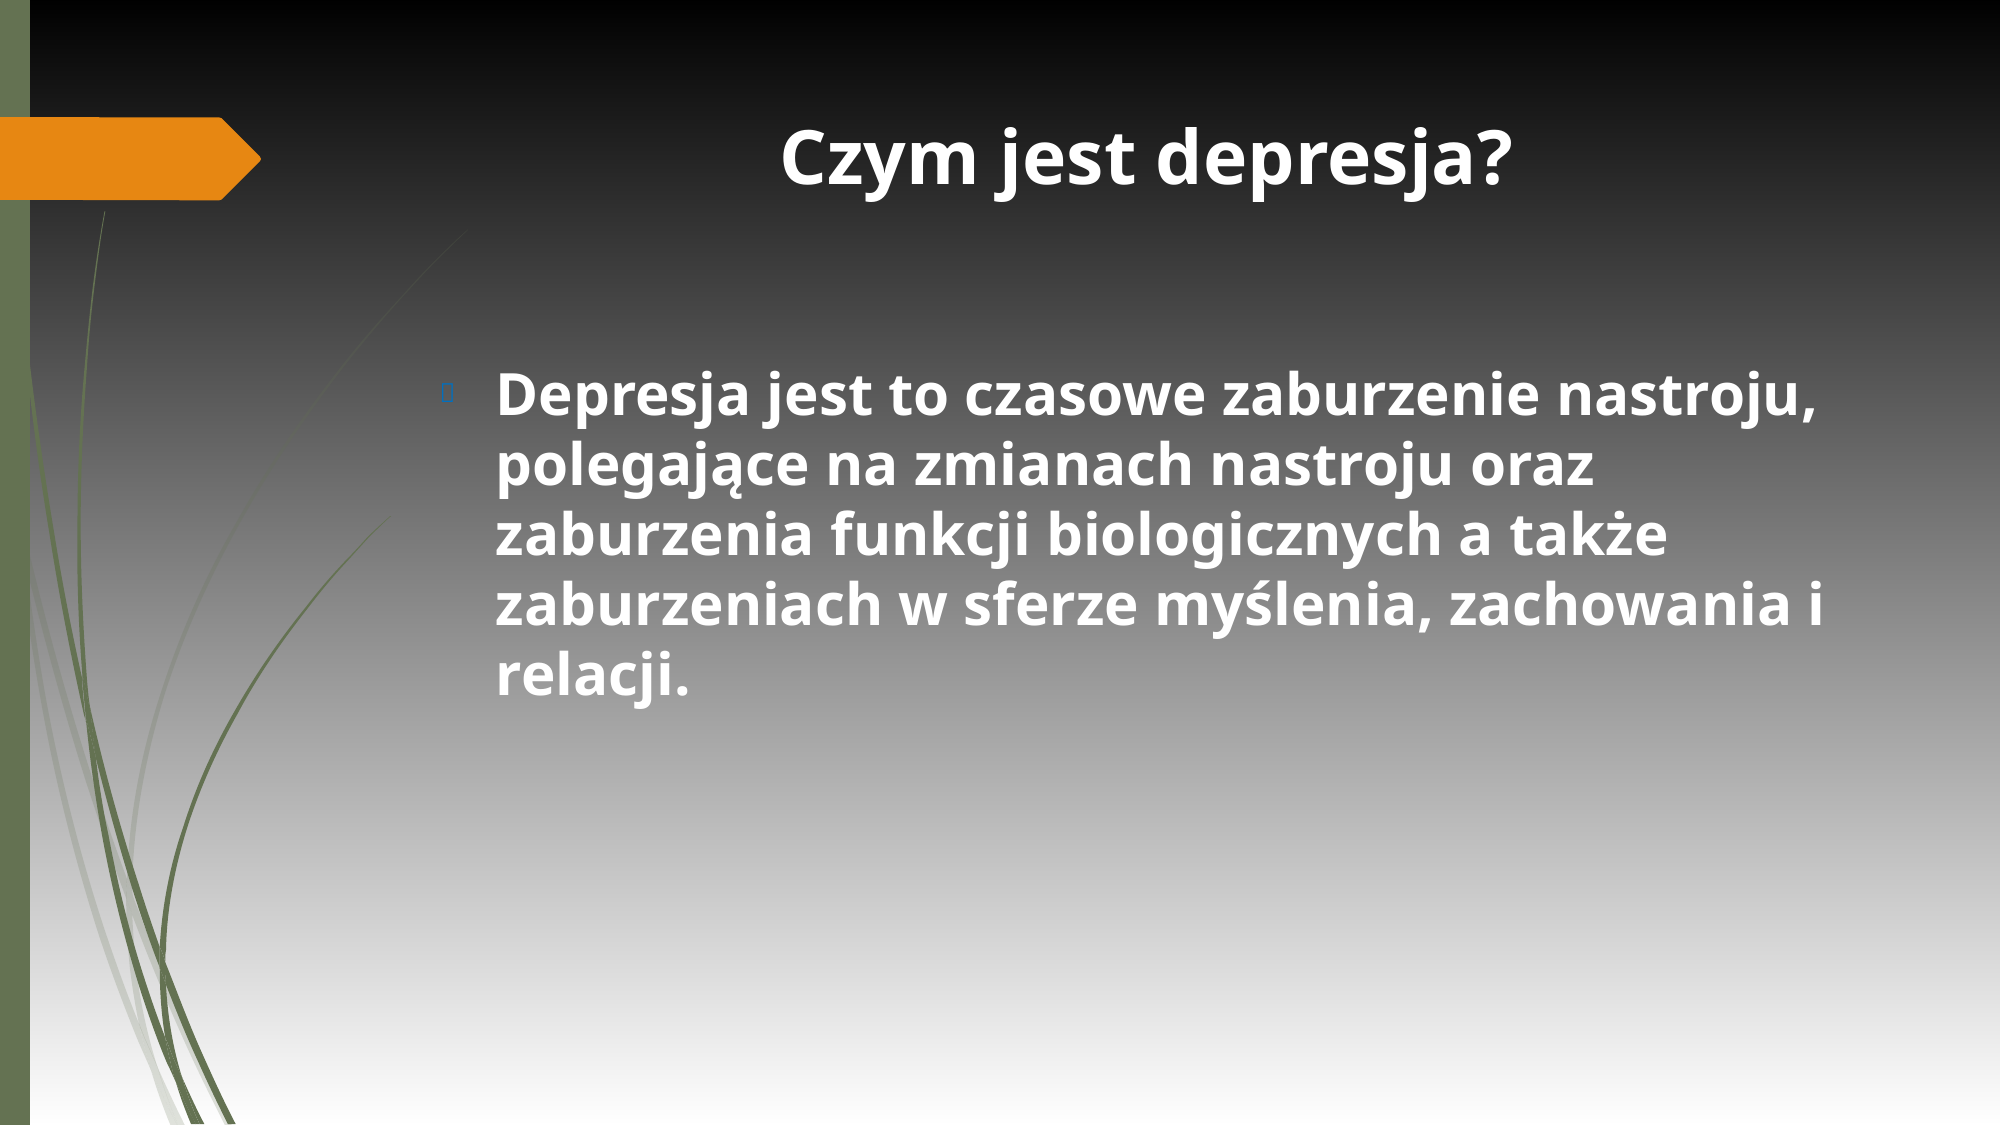

# Czym jest depresja?
Depresja jest to czasowe zaburzenie nastroju, polegające na zmianach nastroju oraz zaburzenia funkcji biologicznych a także zaburzeniach w sferze myślenia, zachowania i relacji.